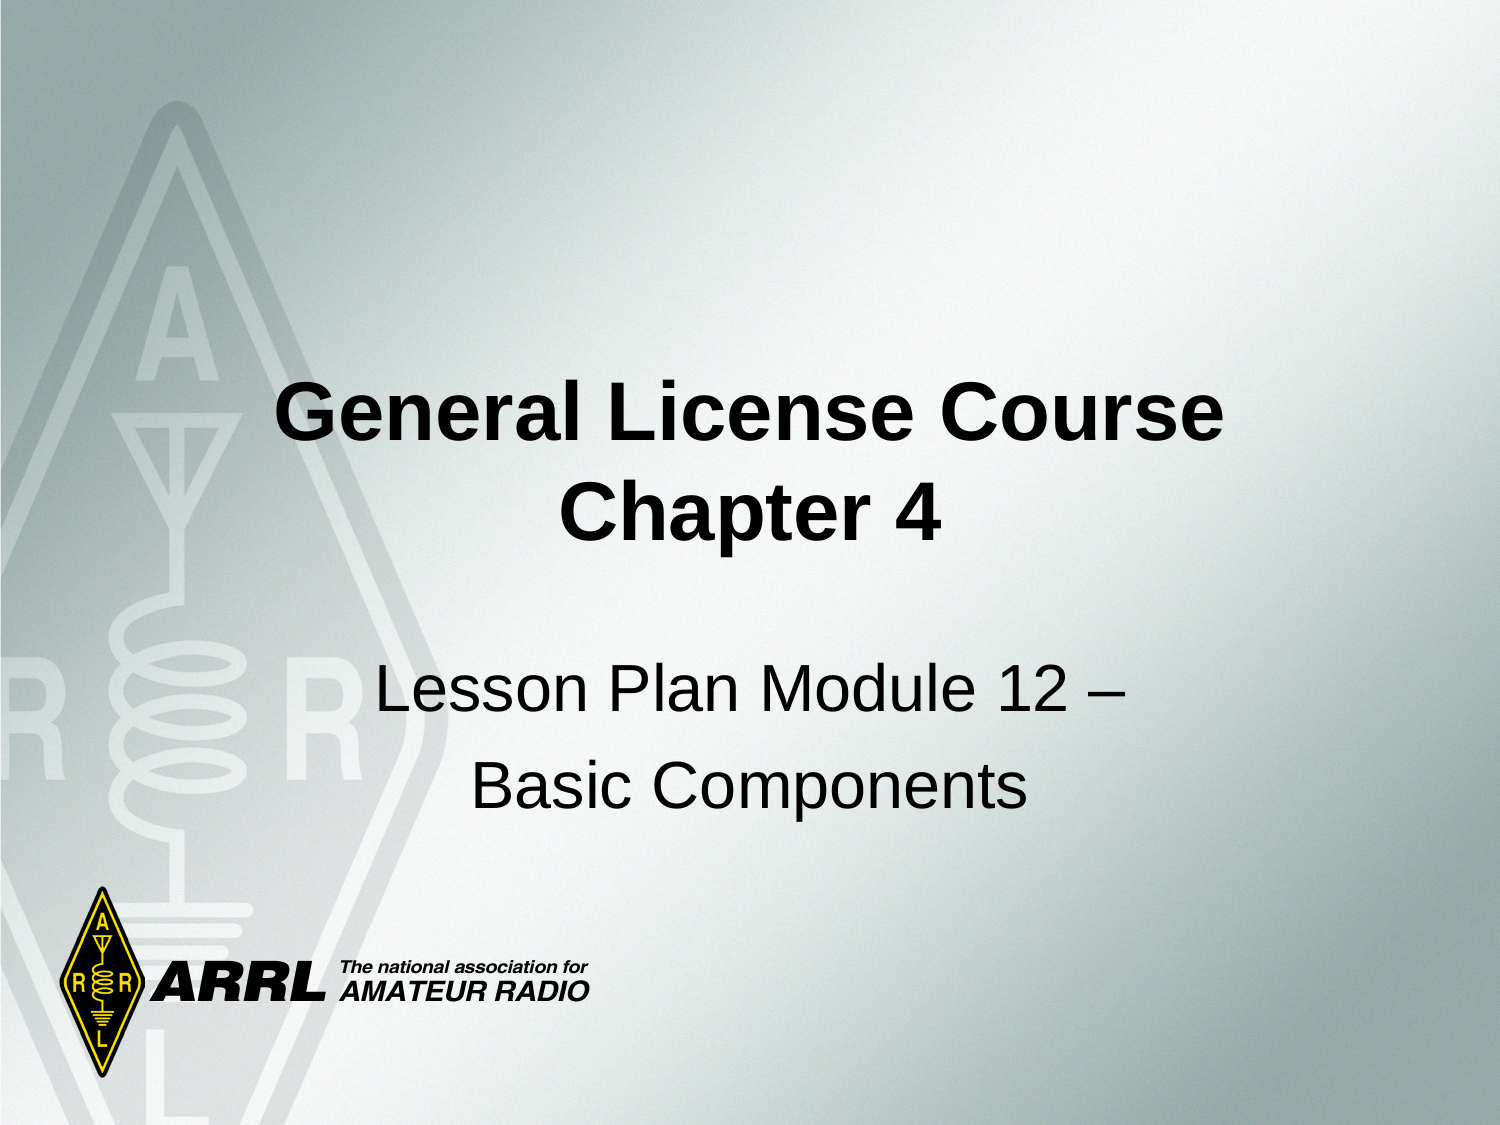

# General License Course Chapter 4
Lesson Plan Module 12 –
Basic Components